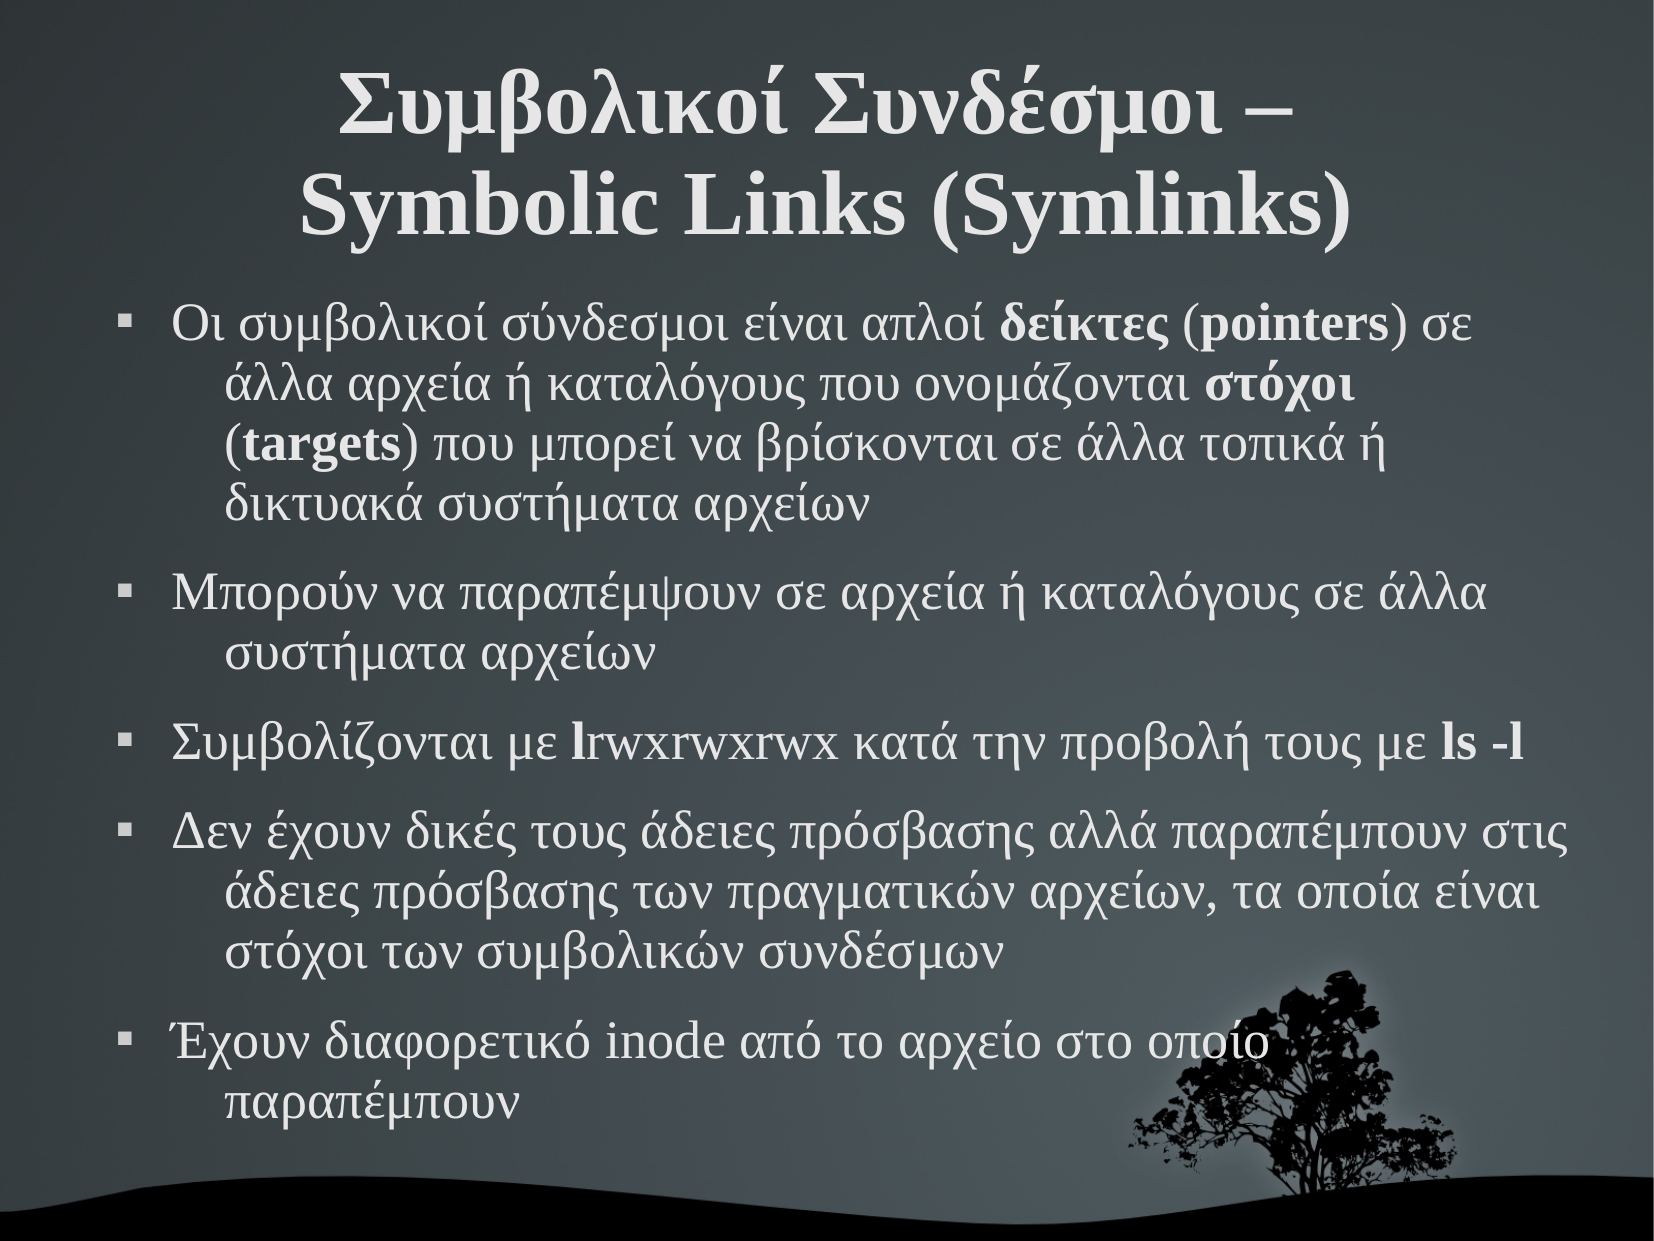

# Συμβολικοί Συνδέσμοι – Symbolic Links (Symlinks)
Οι συμβολικοί σύνδεσμοι είναι απλοί δείκτες (pointers) σε άλλα αρχεία ή καταλόγους που ονομάζονται στόχοι (targets) που μπορεί να βρίσκονται σε άλλα τοπικά ή δικτυακά συστήματα αρχείων
Μπορούν να παραπέμψουν σε αρχεία ή καταλόγους σε άλλα συστήματα αρχείων
Συμβολίζονται με lrwxrwxrwx κατά την προβολή τους με ls -l
Δεν έχουν δικές τους άδειες πρόσβασης αλλά παραπέμπουν στις άδειες πρόσβασης των πραγματικών αρχείων, τα οποία είναι στόχοι των συμβολικών συνδέσμων
Έχουν διαφορετικό inode από το αρχείο στο οποίο παραπέμπουν